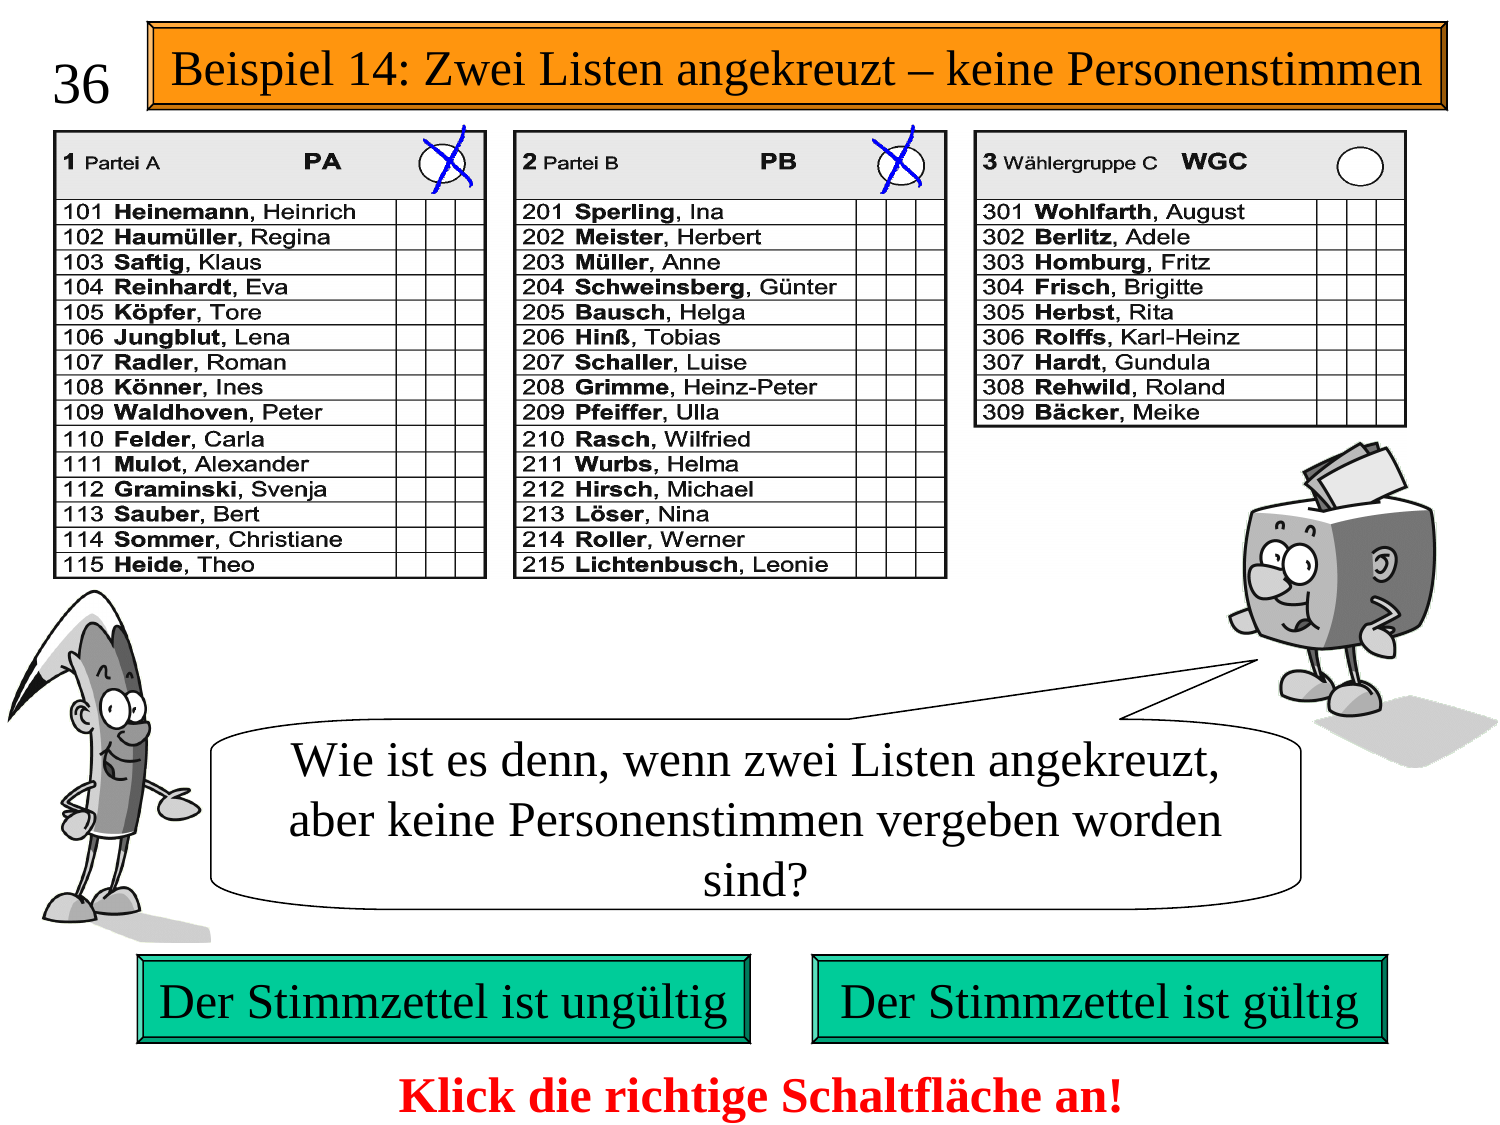

Beispiel 14: Zwei Listen angekreuzt – keine Personenstimmen
36
Wie ist es denn, wenn zwei Listen angekreuzt, aber keine Personenstimmen vergeben worden sind?
Frag‘ Du mich noch etwas!
Der Stimmzettel ist ungültig
Der Stimmzettel ist gültig
Klick die richtige Schaltfläche an!